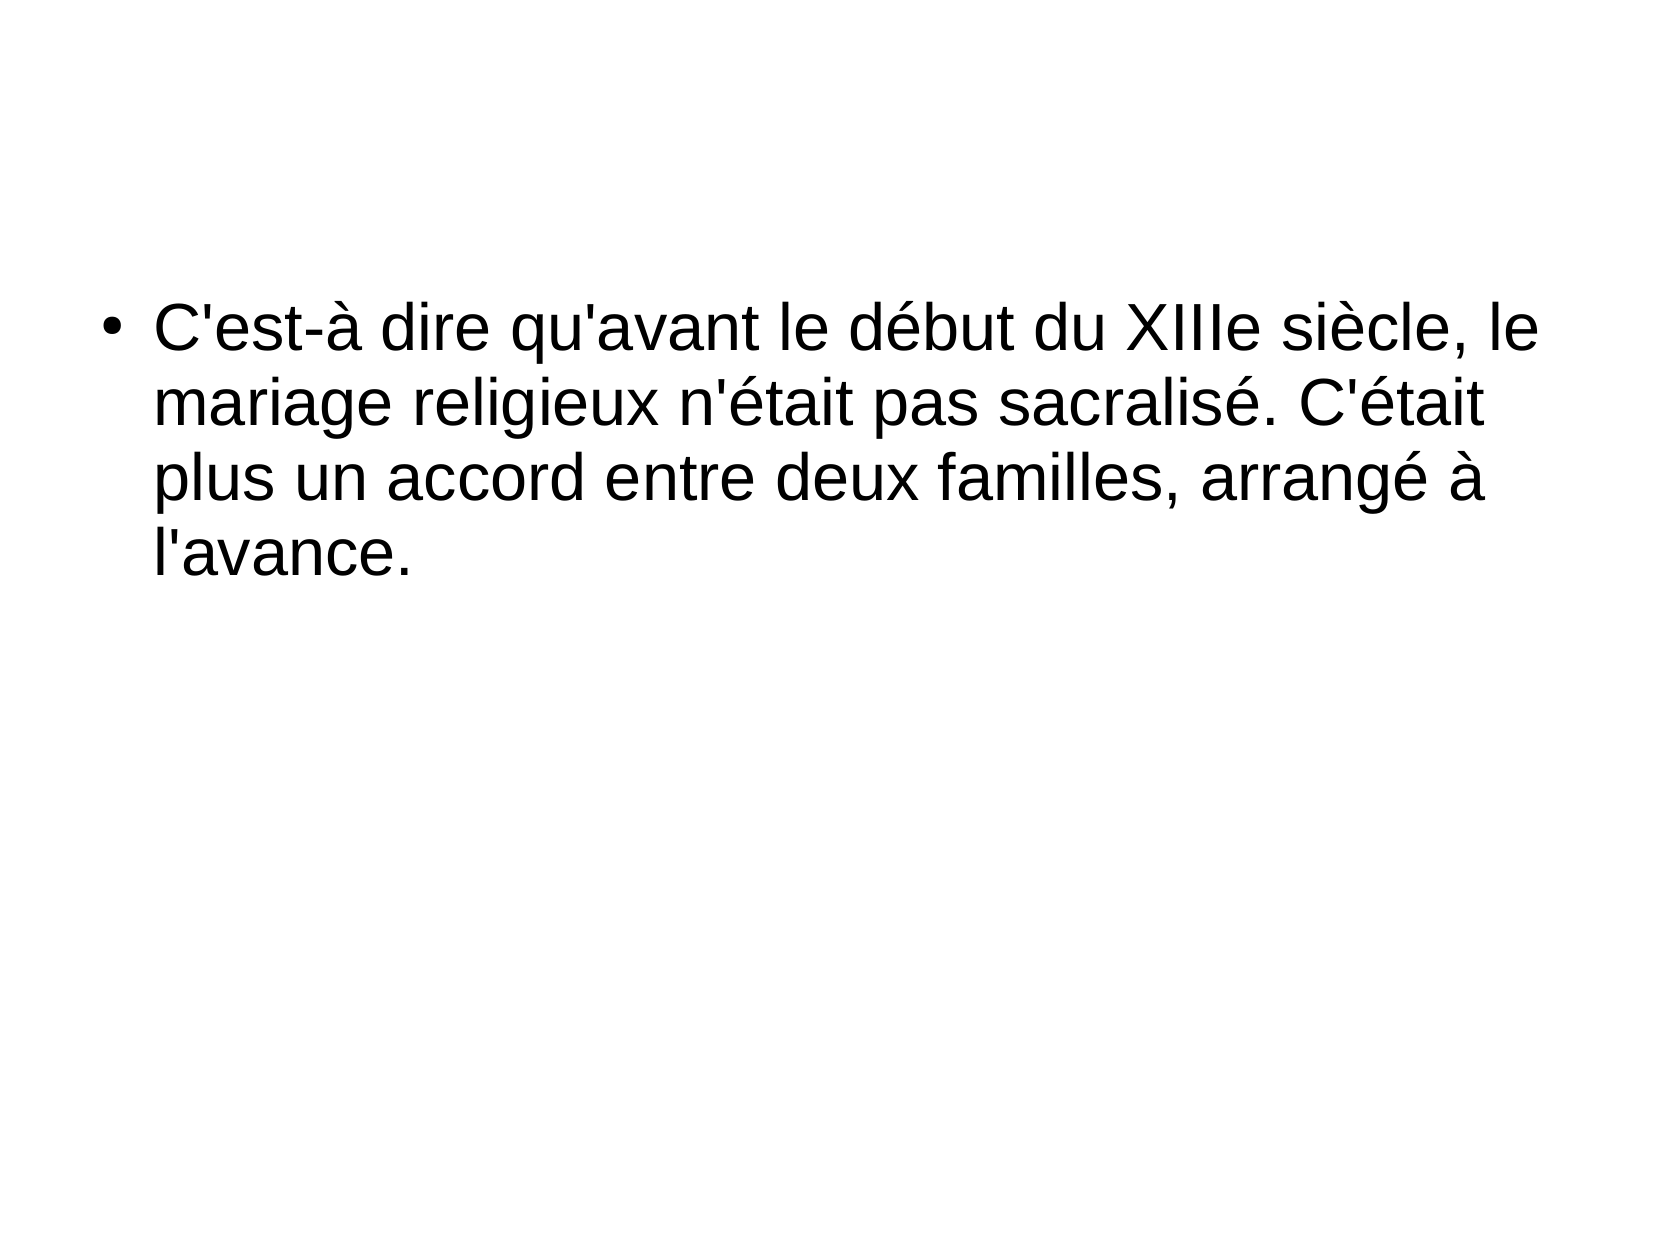

#
C'est-à dire qu'avant le début du XIIIe siècle, le mariage religieux n'était pas sacralisé. C'était plus un accord entre deux familles, arrangé à l'avance.